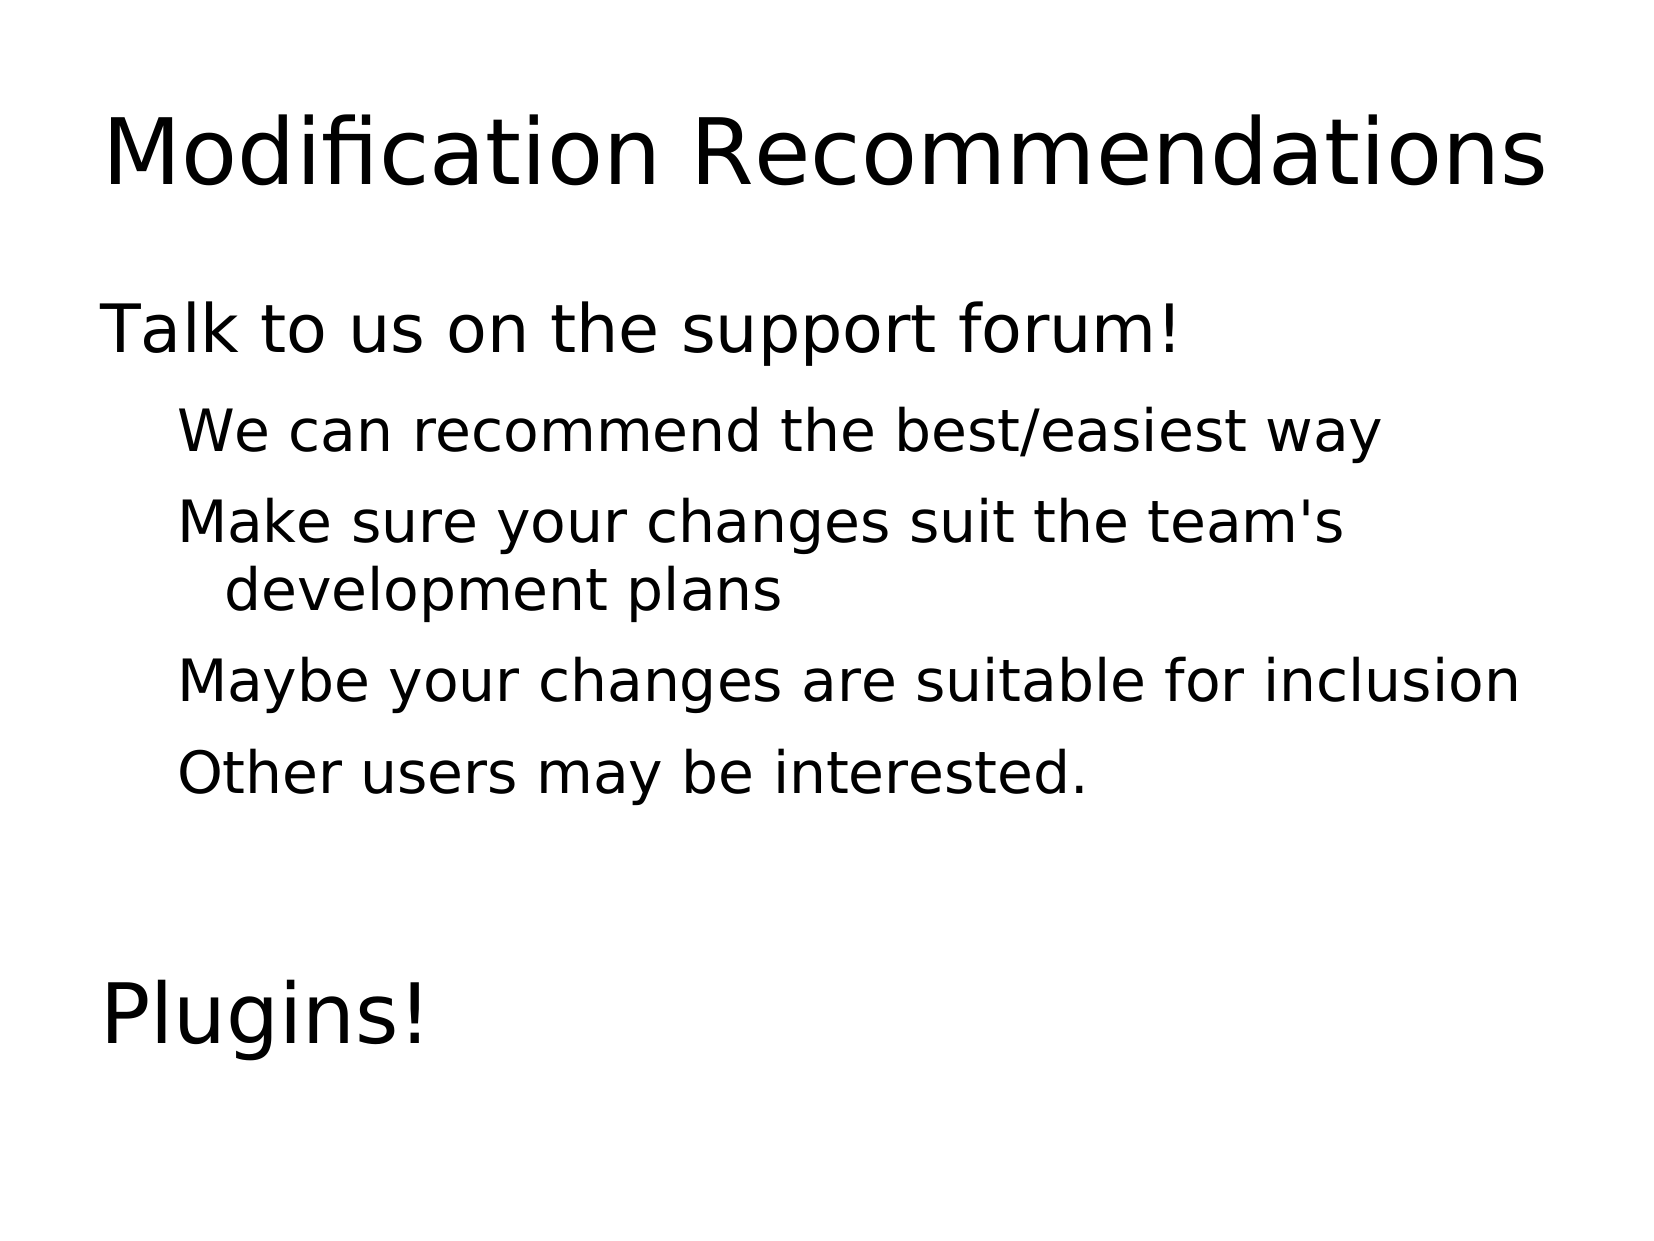

# Modification Recommendations
Talk to us on the support forum!
We can recommend the best/easiest way
Make sure your changes suit the team's development plans
Maybe your changes are suitable for inclusion
Other users may be interested.
Plugins!